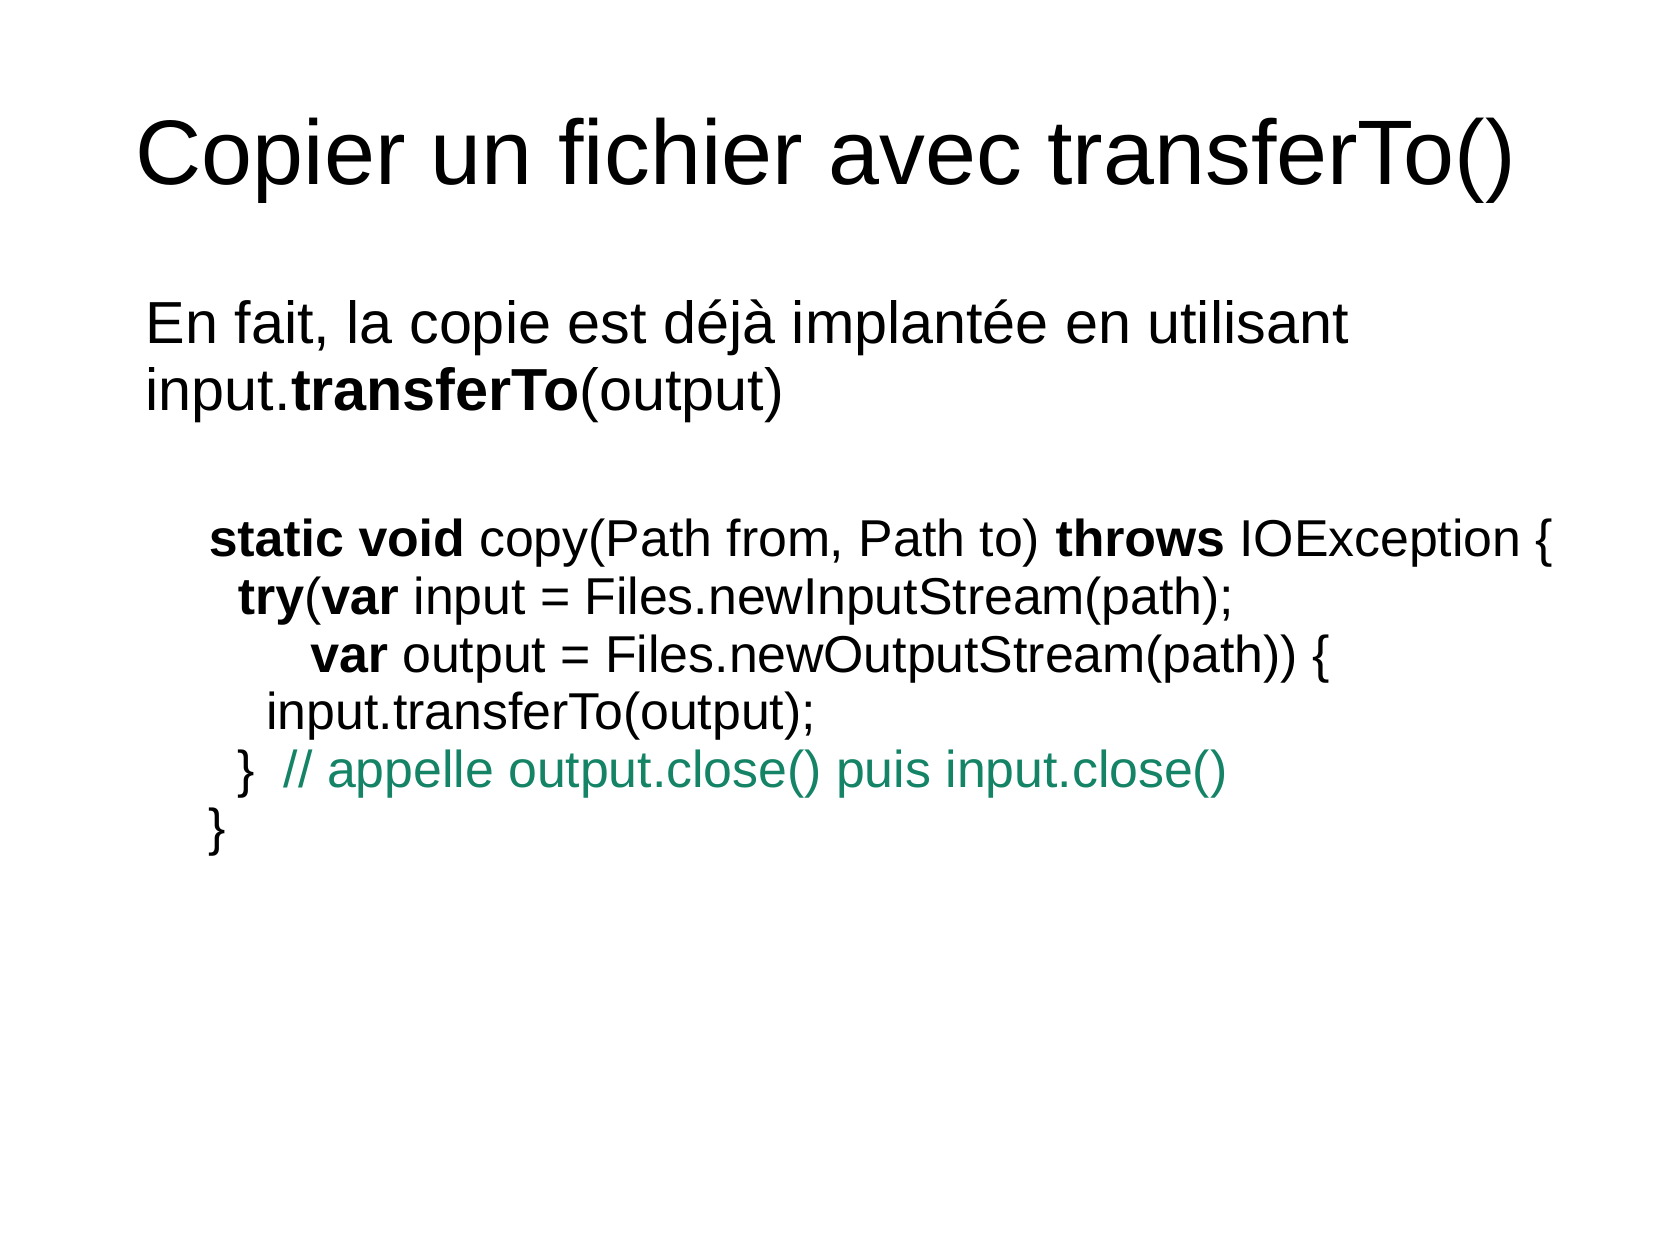

# Copier un fichier avec transferTo()
En fait, la copie est déjà implantée en utilisant input.transferTo(output)
static void copy(Path from, Path to) throws IOException {
 try(var input = Files.newInputStream(path);
 var output = Files.newOutputStream(path)) {
 input.transferTo(output);
 } // appelle output.close() puis input.close()
}